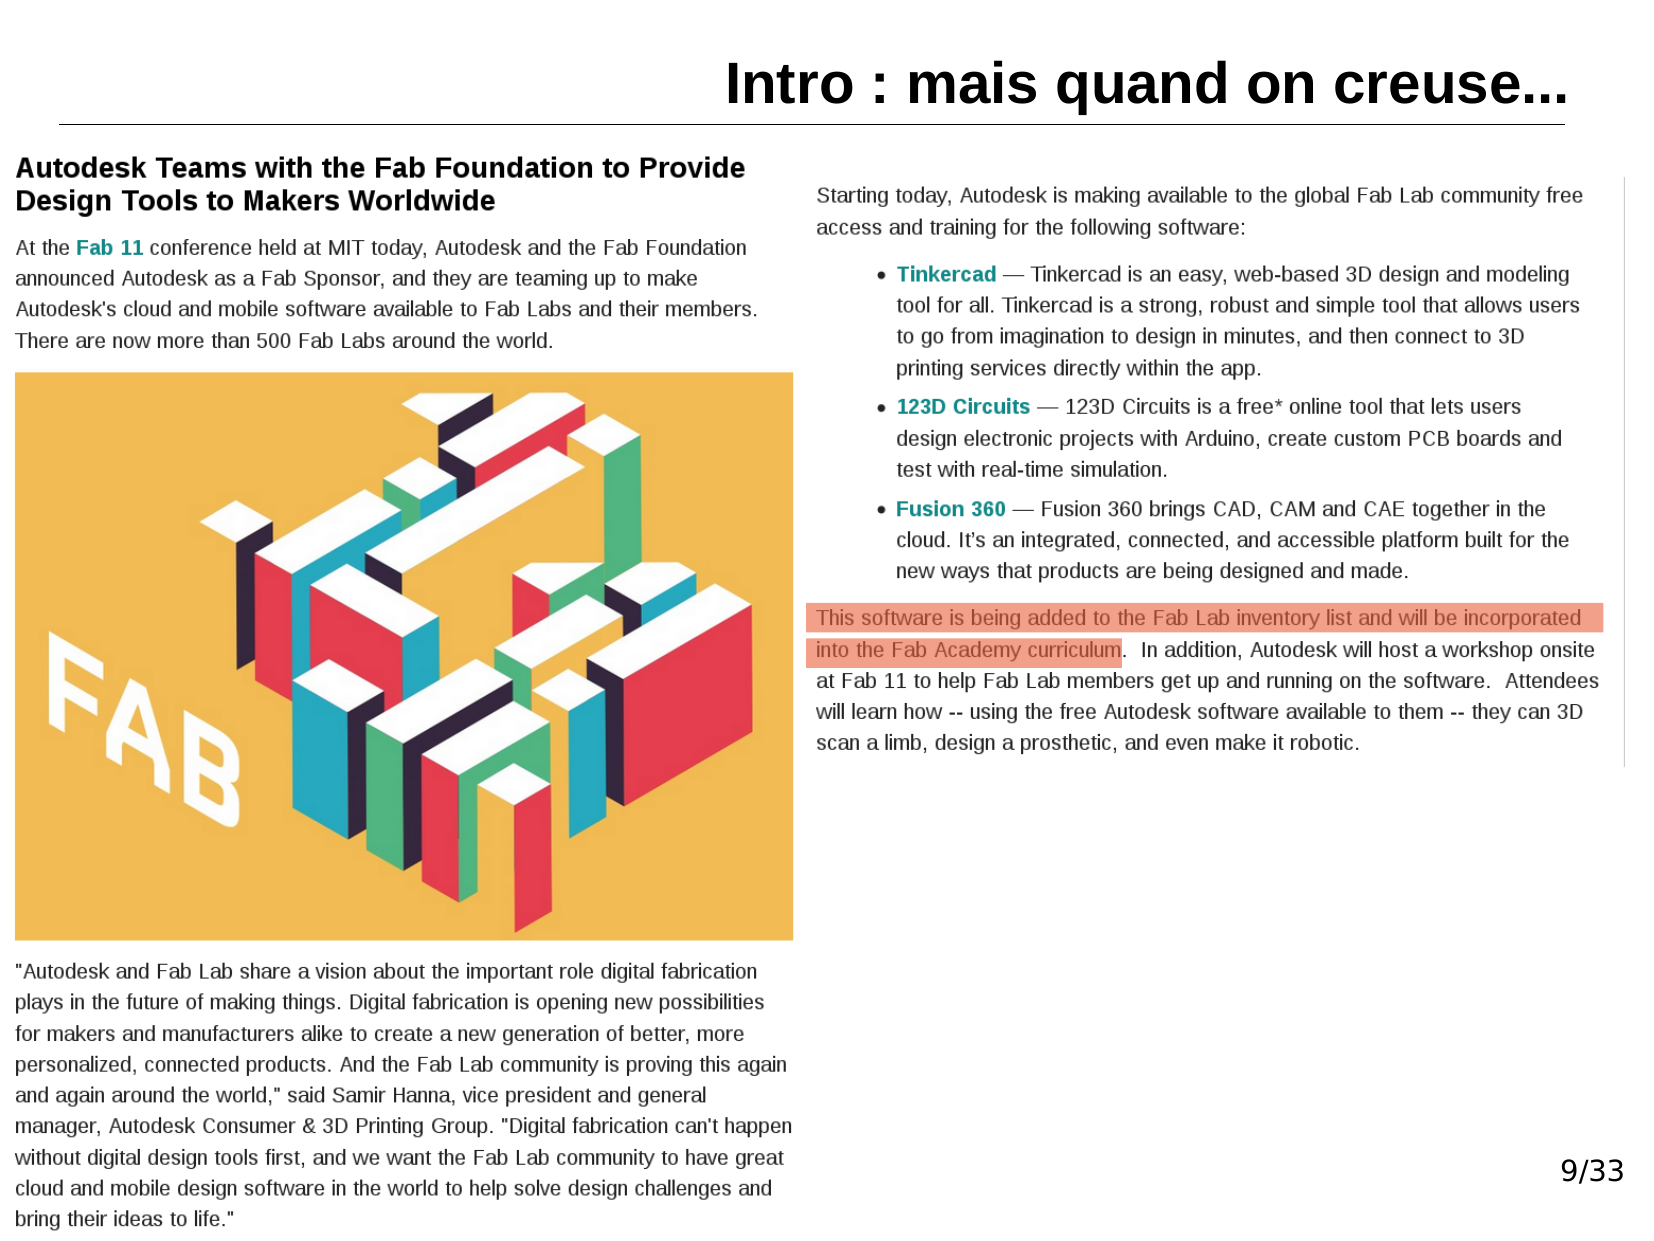

# Intro : mais quand on creuse...
9